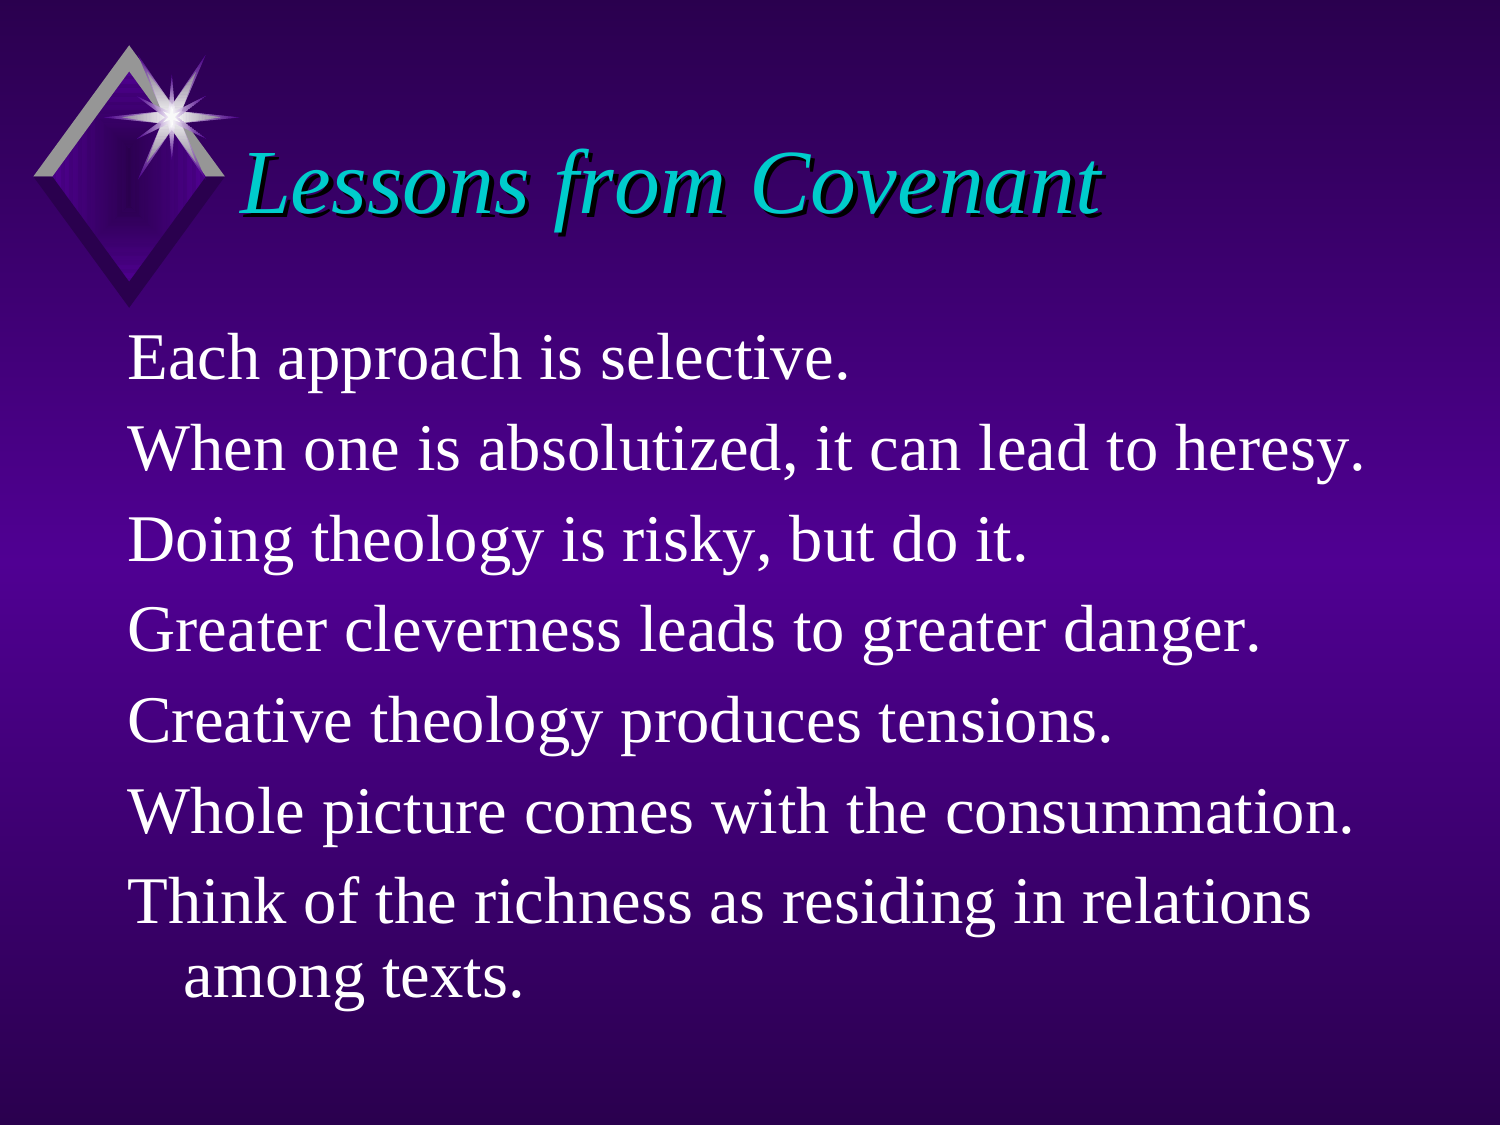

# Lessons from Covenant
Each approach is selective.
When one is absolutized, it can lead to heresy.
Doing theology is risky, but do it.
Greater cleverness leads to greater danger.
Creative theology produces tensions.
Whole picture comes with the consummation.
Think of the richness as residing in relations among texts.